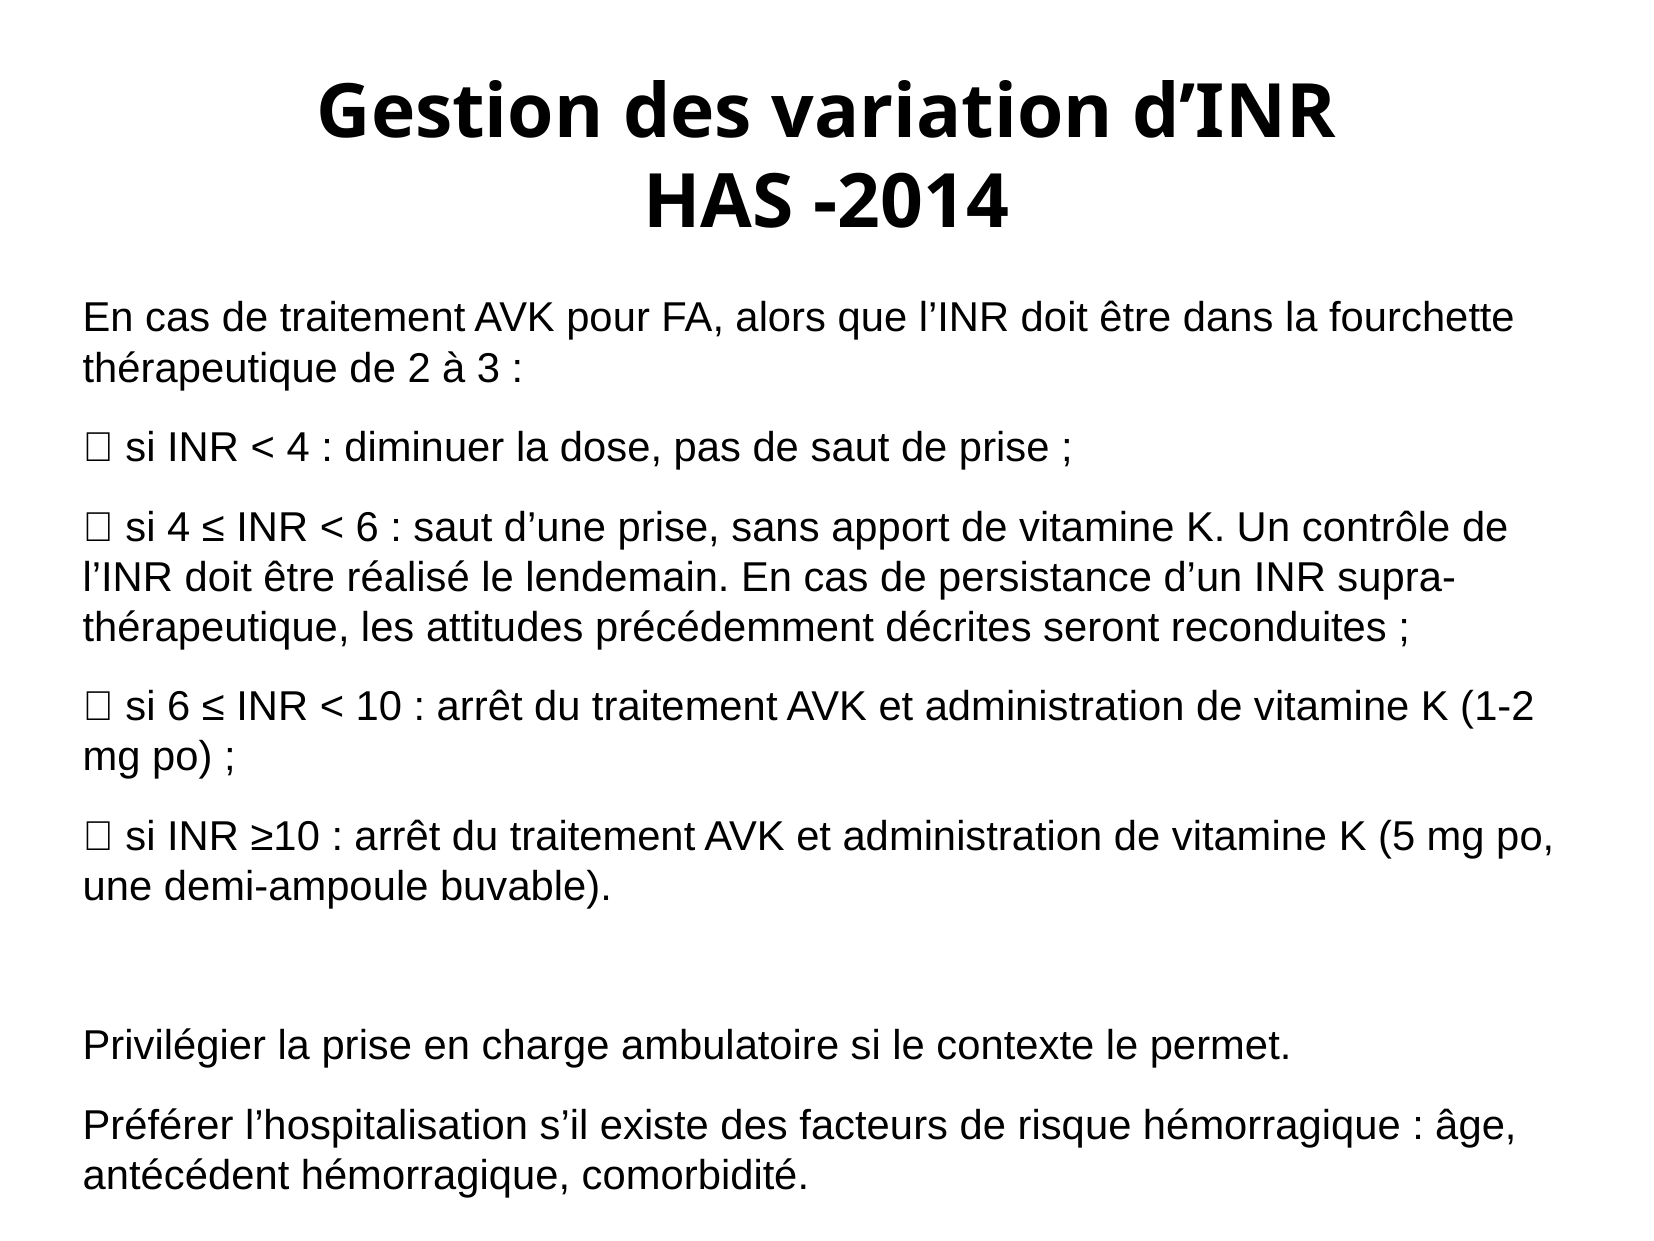

# Gestion des variation d’INR HAS -2014
En cas de traitement AVK pour FA, alors que l’INR doit être dans la fourchette thérapeutique de 2 à 3 :
 si INR < 4 : diminuer la dose, pas de saut de prise ;
 si 4 ≤ INR < 6 : saut d’une prise, sans apport de vitamine K. Un contrôle de l’INR doit être réalisé le lendemain. En cas de persistance d’un INR supra-thérapeutique, les attitudes précédemment décrites seront reconduites ;
 si 6 ≤ INR < 10 : arrêt du traitement AVK et administration de vitamine K (1-2 mg po) ;
 si INR ≥10 : arrêt du traitement AVK et administration de vitamine K (5 mg po, une demi-ampoule buvable).
Privilégier la prise en charge ambulatoire si le contexte le permet.
Préférer l’hospitalisation s’il existe des facteurs de risque hémorragique : âge, antécédent hémorragique, comorbidité.